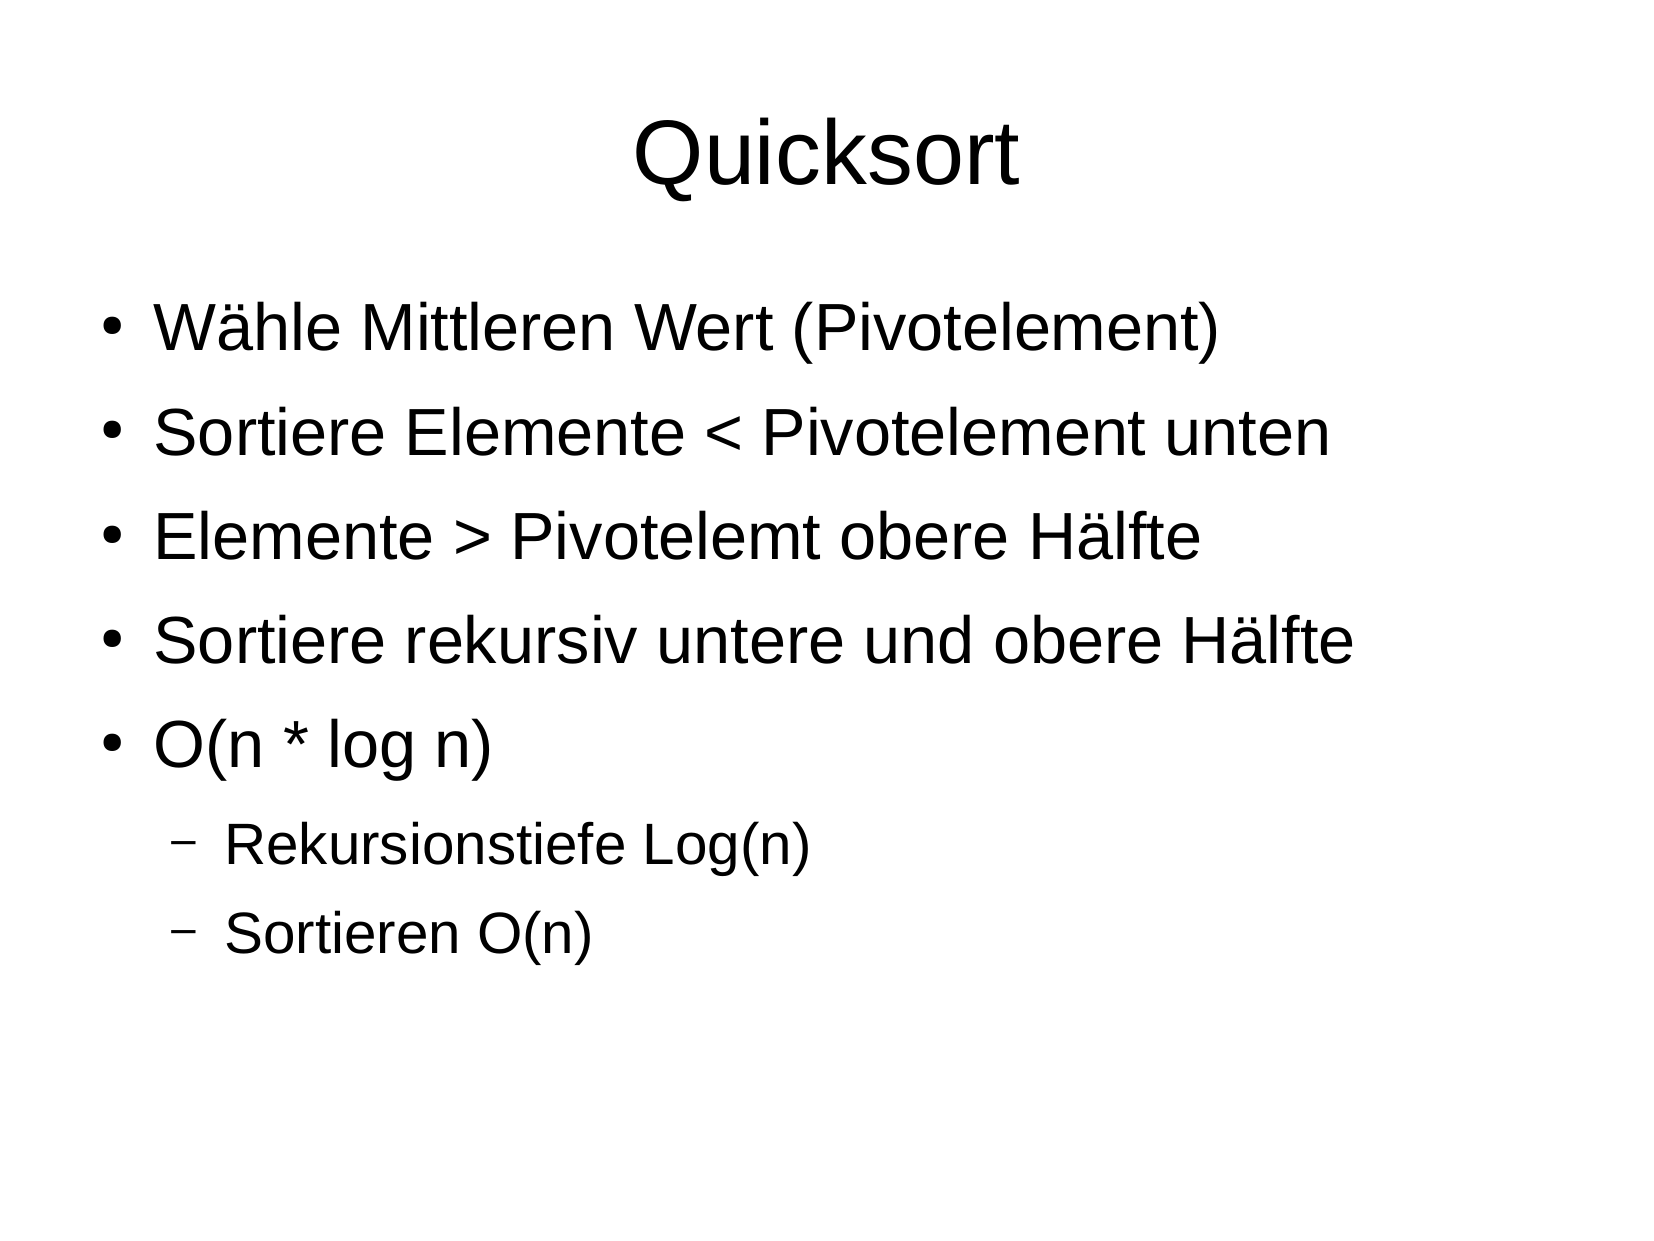

# Quicksort
Wähle Mittleren Wert (Pivotelement)
Sortiere Elemente < Pivotelement unten
Elemente > Pivotelemt obere Hälfte
Sortiere rekursiv untere und obere Hälfte
O(n * log n)
Rekursionstiefe Log(n)
Sortieren O(n)